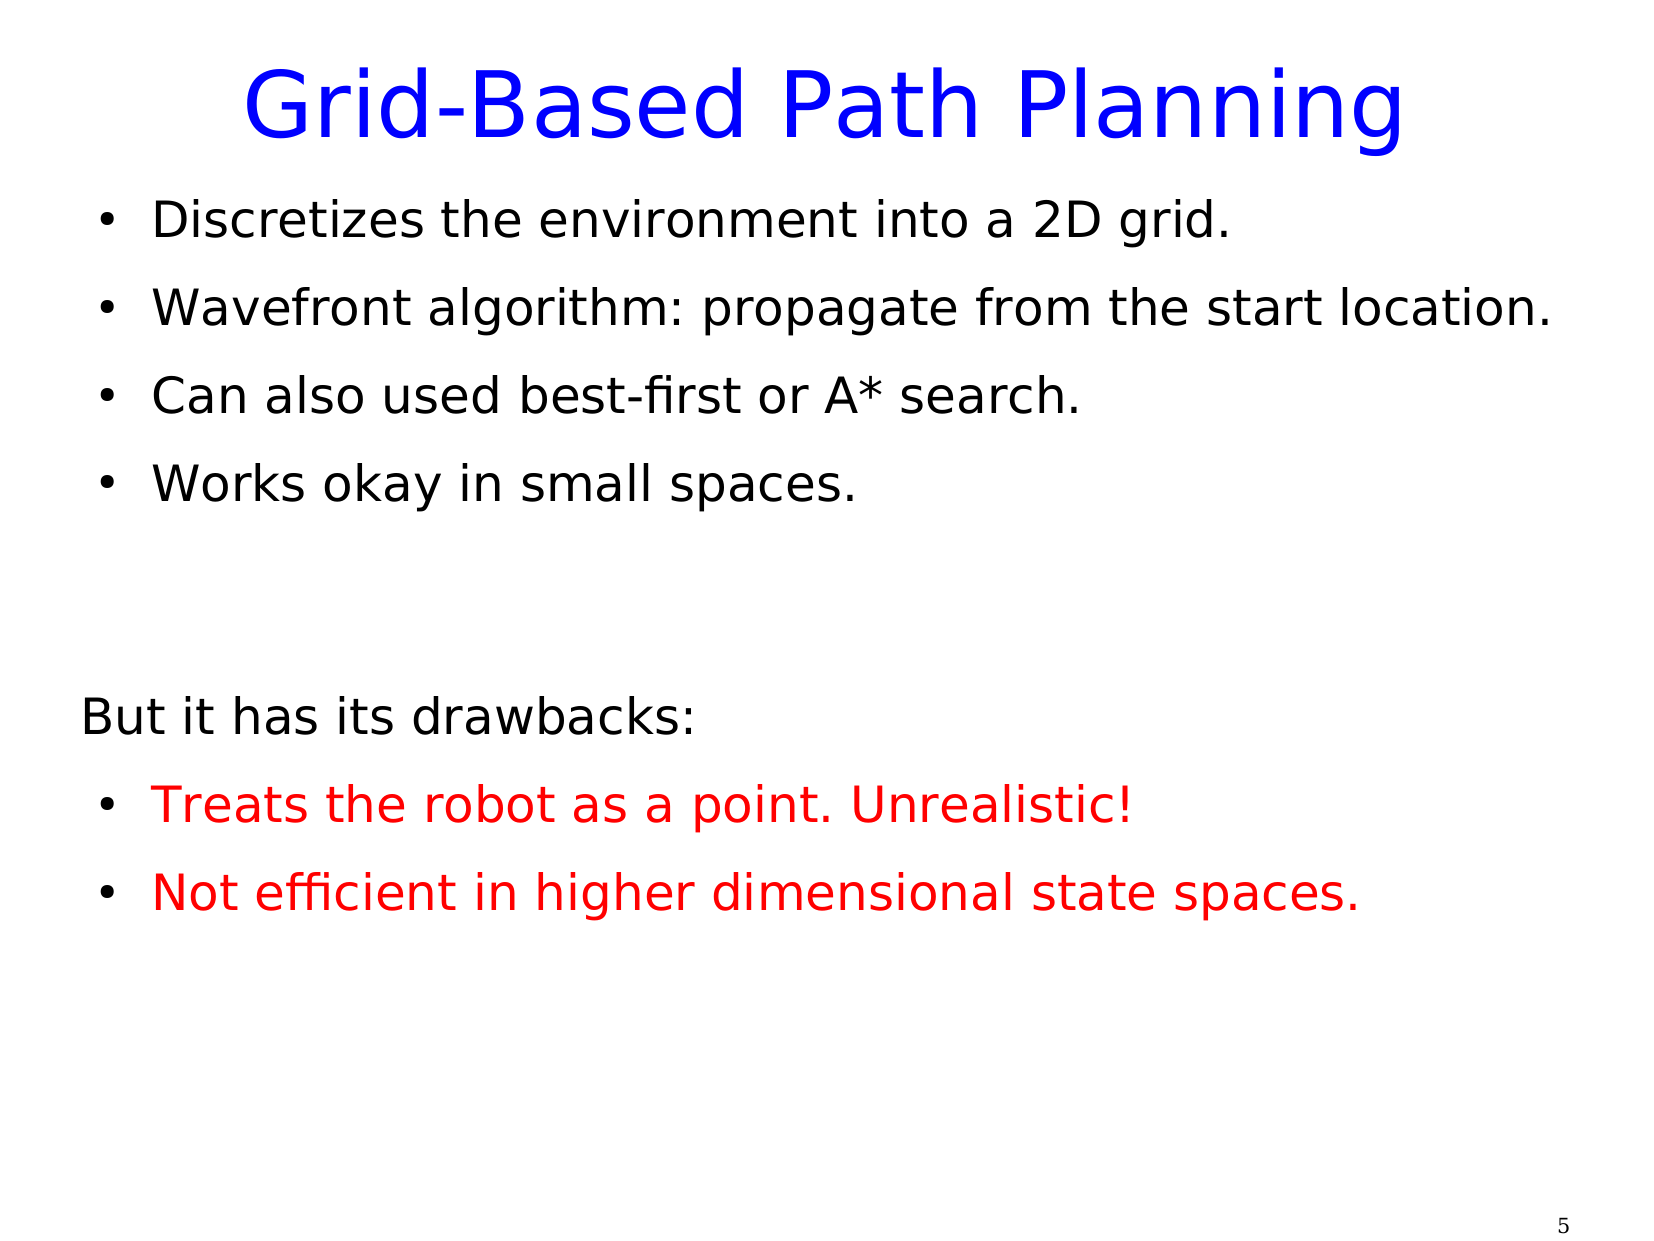

# Grid-Based Path Planning
Discretizes the environment into a 2D grid.
Wavefront algorithm: propagate from the start location.
Can also used best-first or A* search.
Works okay in small spaces.
But it has its drawbacks:
Treats the robot as a point. Unrealistic!
Not efficient in higher dimensional state spaces.
5